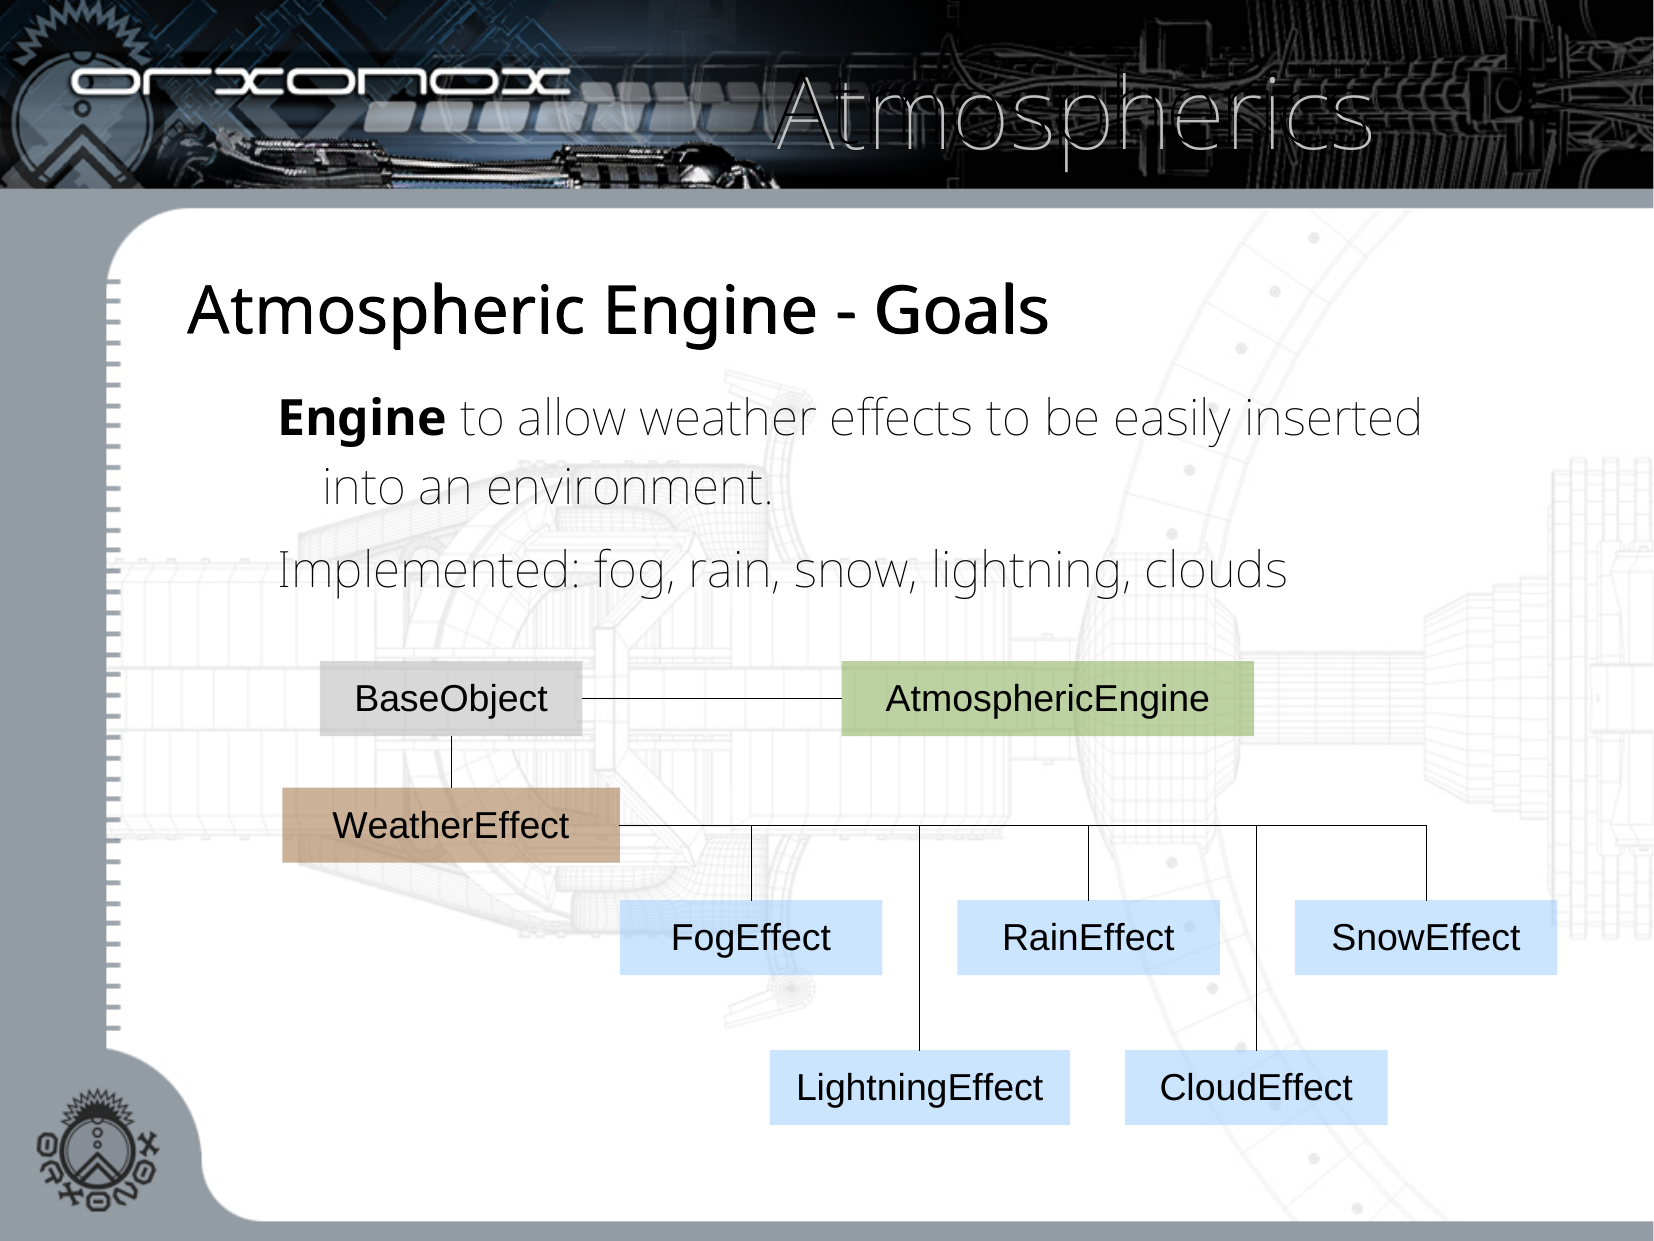

Atmospherics
Atmospheric Engine - Goals
Engine to allow weather effects to be easily inserted into an environment.
Implemented: fog, rain, snow, lightning, clouds
BaseObject
AtmosphericEngine
WeatherEffect
FogEffect
RainEffect
SnowEffect
LightningEffect
CloudEffect